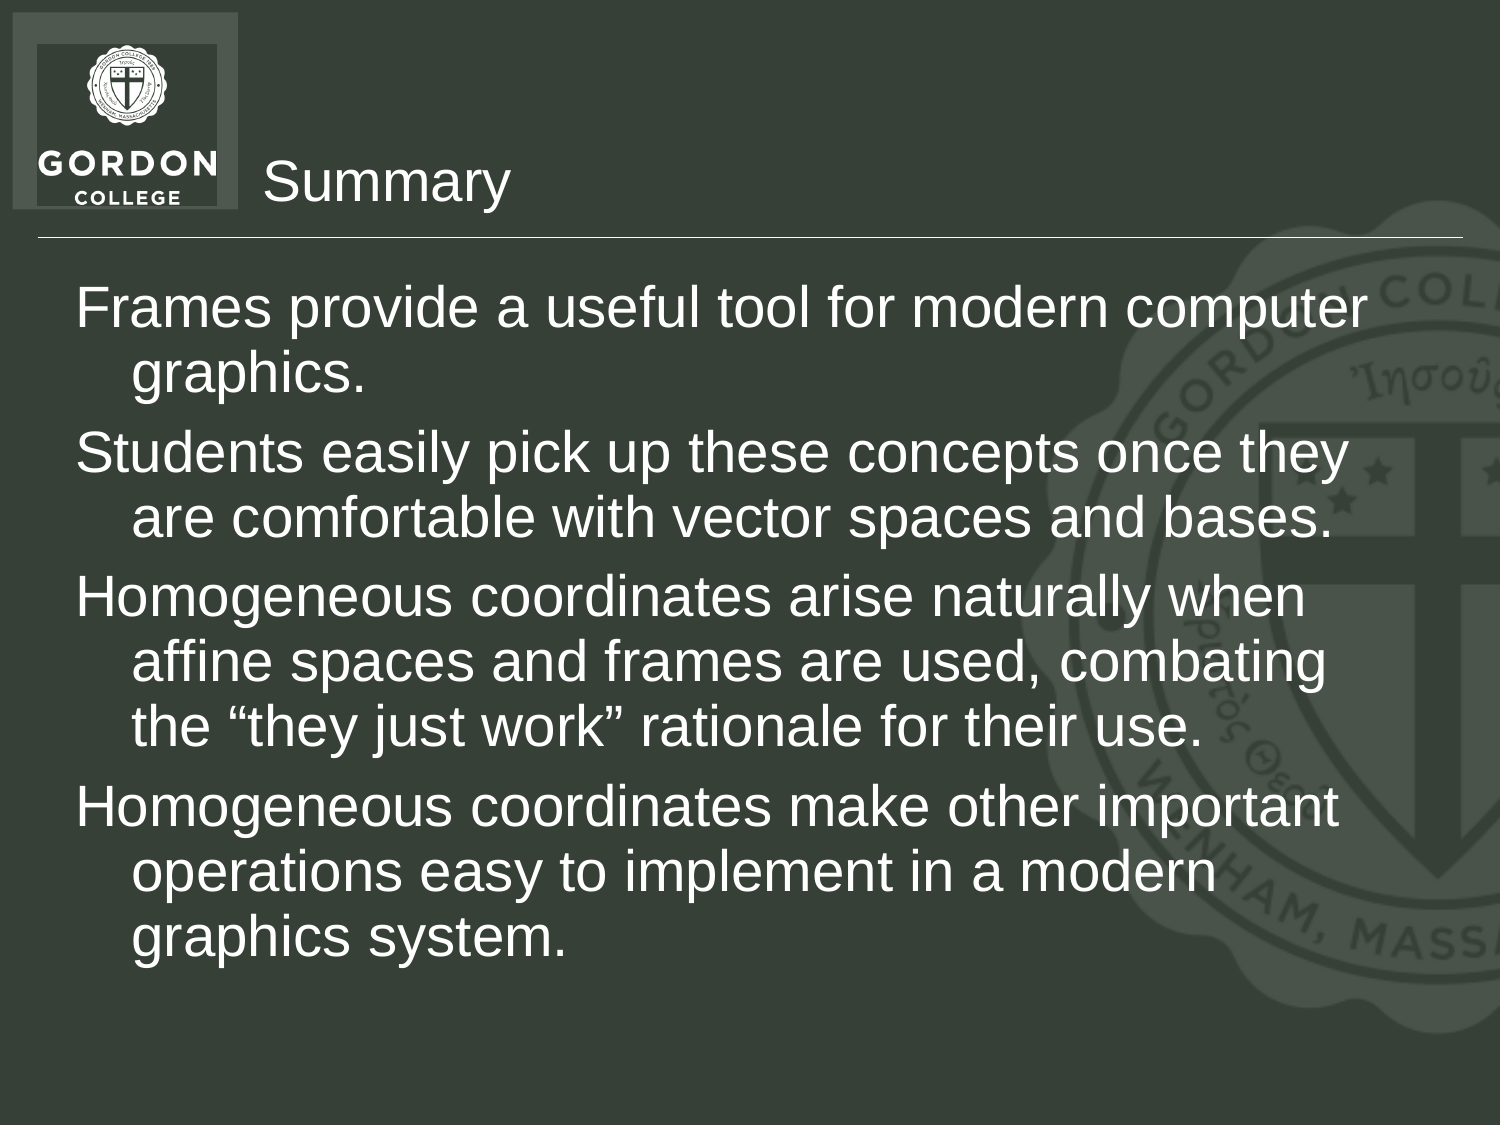

# Summary
Frames provide a useful tool for modern computer graphics.
Students easily pick up these concepts once they are comfortable with vector spaces and bases.
Homogeneous coordinates arise naturally when affine spaces and frames are used, combating the “they just work” rationale for their use.
Homogeneous coordinates make other important operations easy to implement in a modern graphics system.